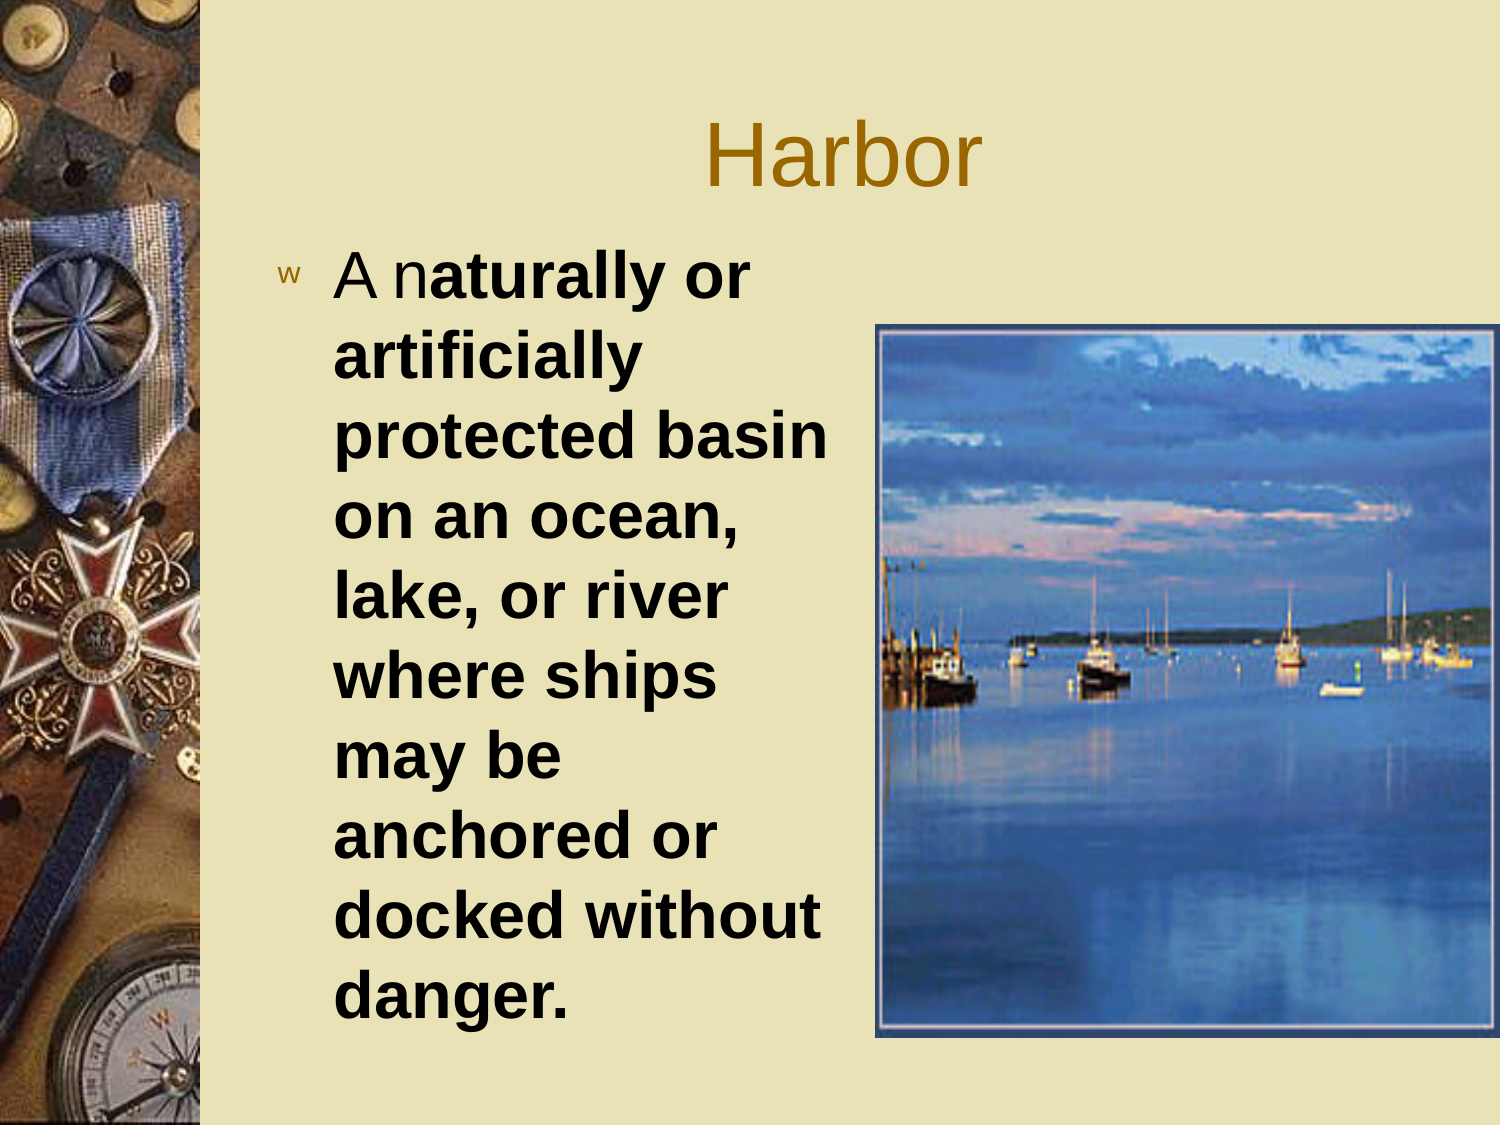

# Harbor
A naturally or artificially protected basin on an ocean, lake, or river where ships may be anchored or docked without danger.